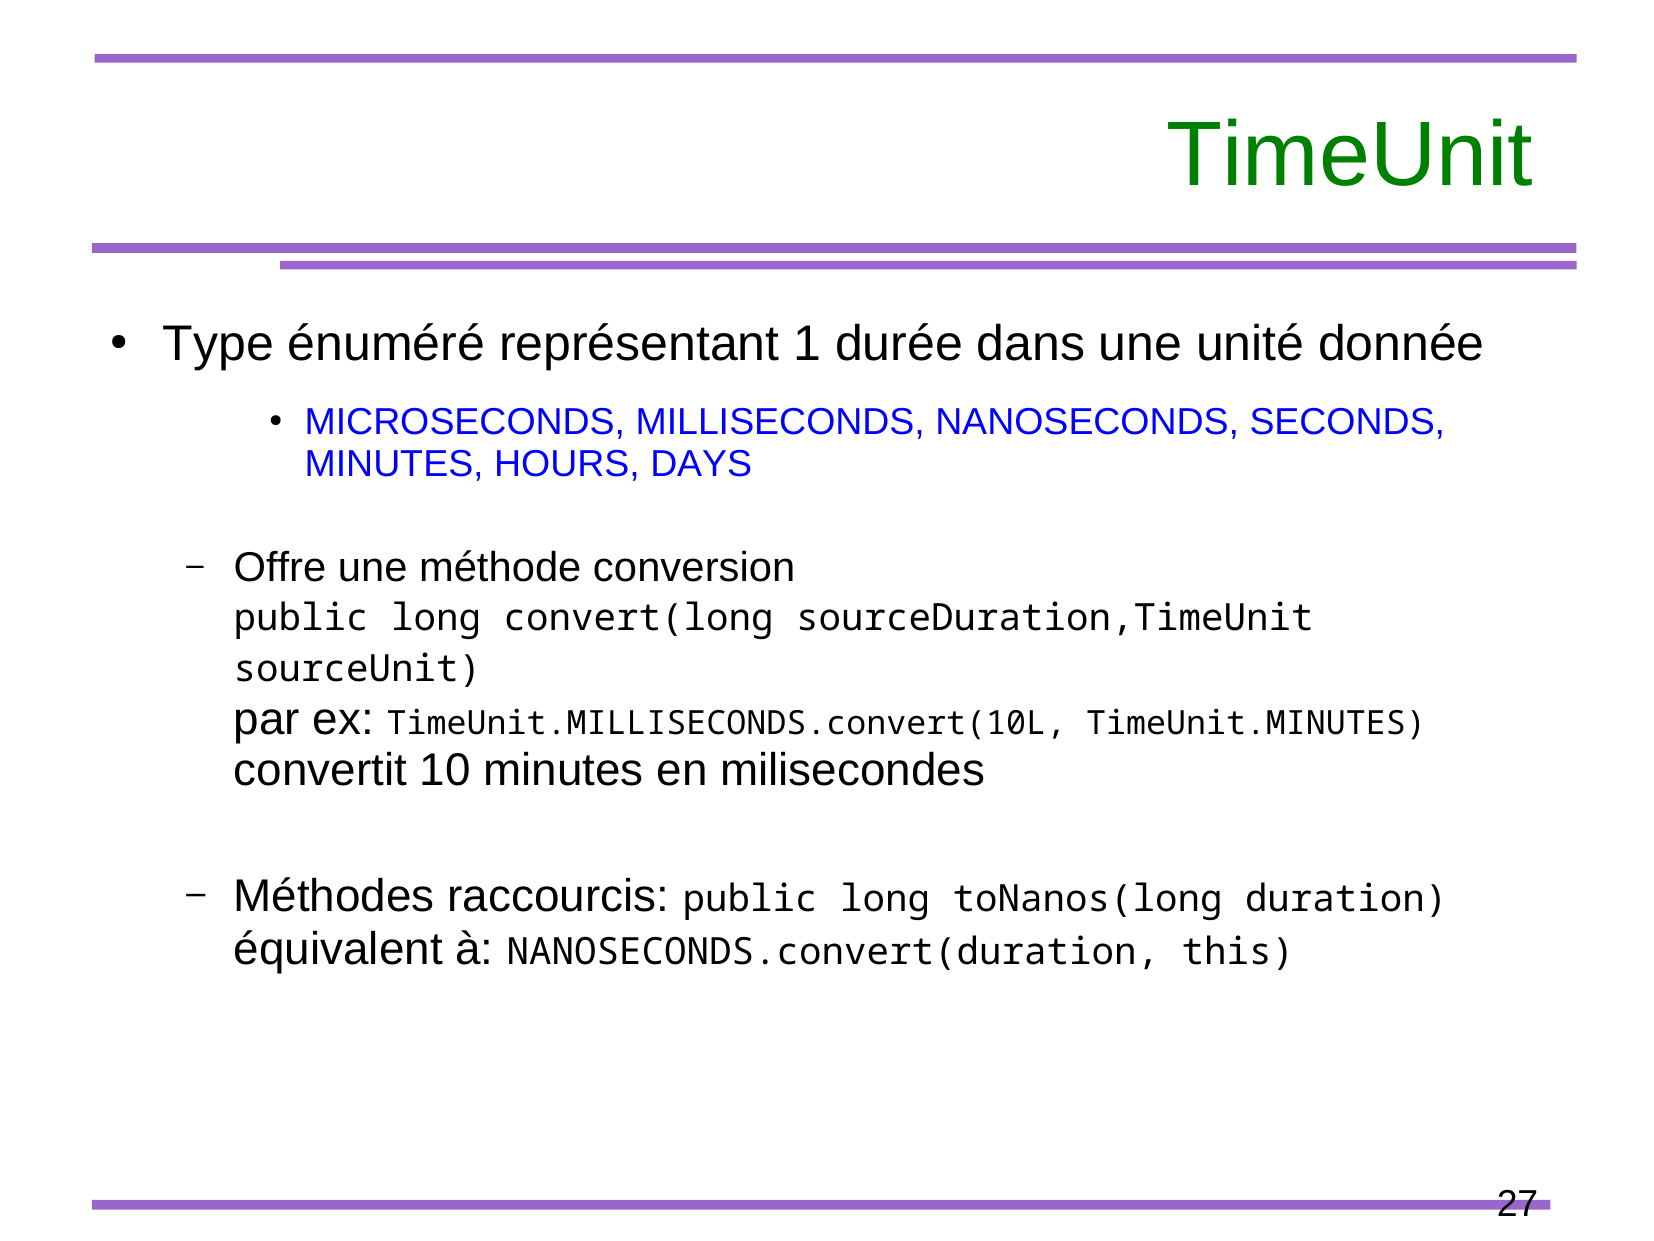

# TimeUnit
Type énuméré représentant 1 durée dans une unité donnée
MICROSECONDS, MILLISECONDS, NANOSECONDS, SECONDS, MINUTES, HOURS, DAYS
Offre une méthode conversion
public long convert(long sourceDuration,TimeUnit sourceUnit)
par ex: TimeUnit.MILLISECONDS.convert(10L, TimeUnit.MINUTES)
convertit 10 minutes en milisecondes
Méthodes raccourcis: public long toNanos(long duration)
équivalent à: NANOSECONDS.convert(duration, this)